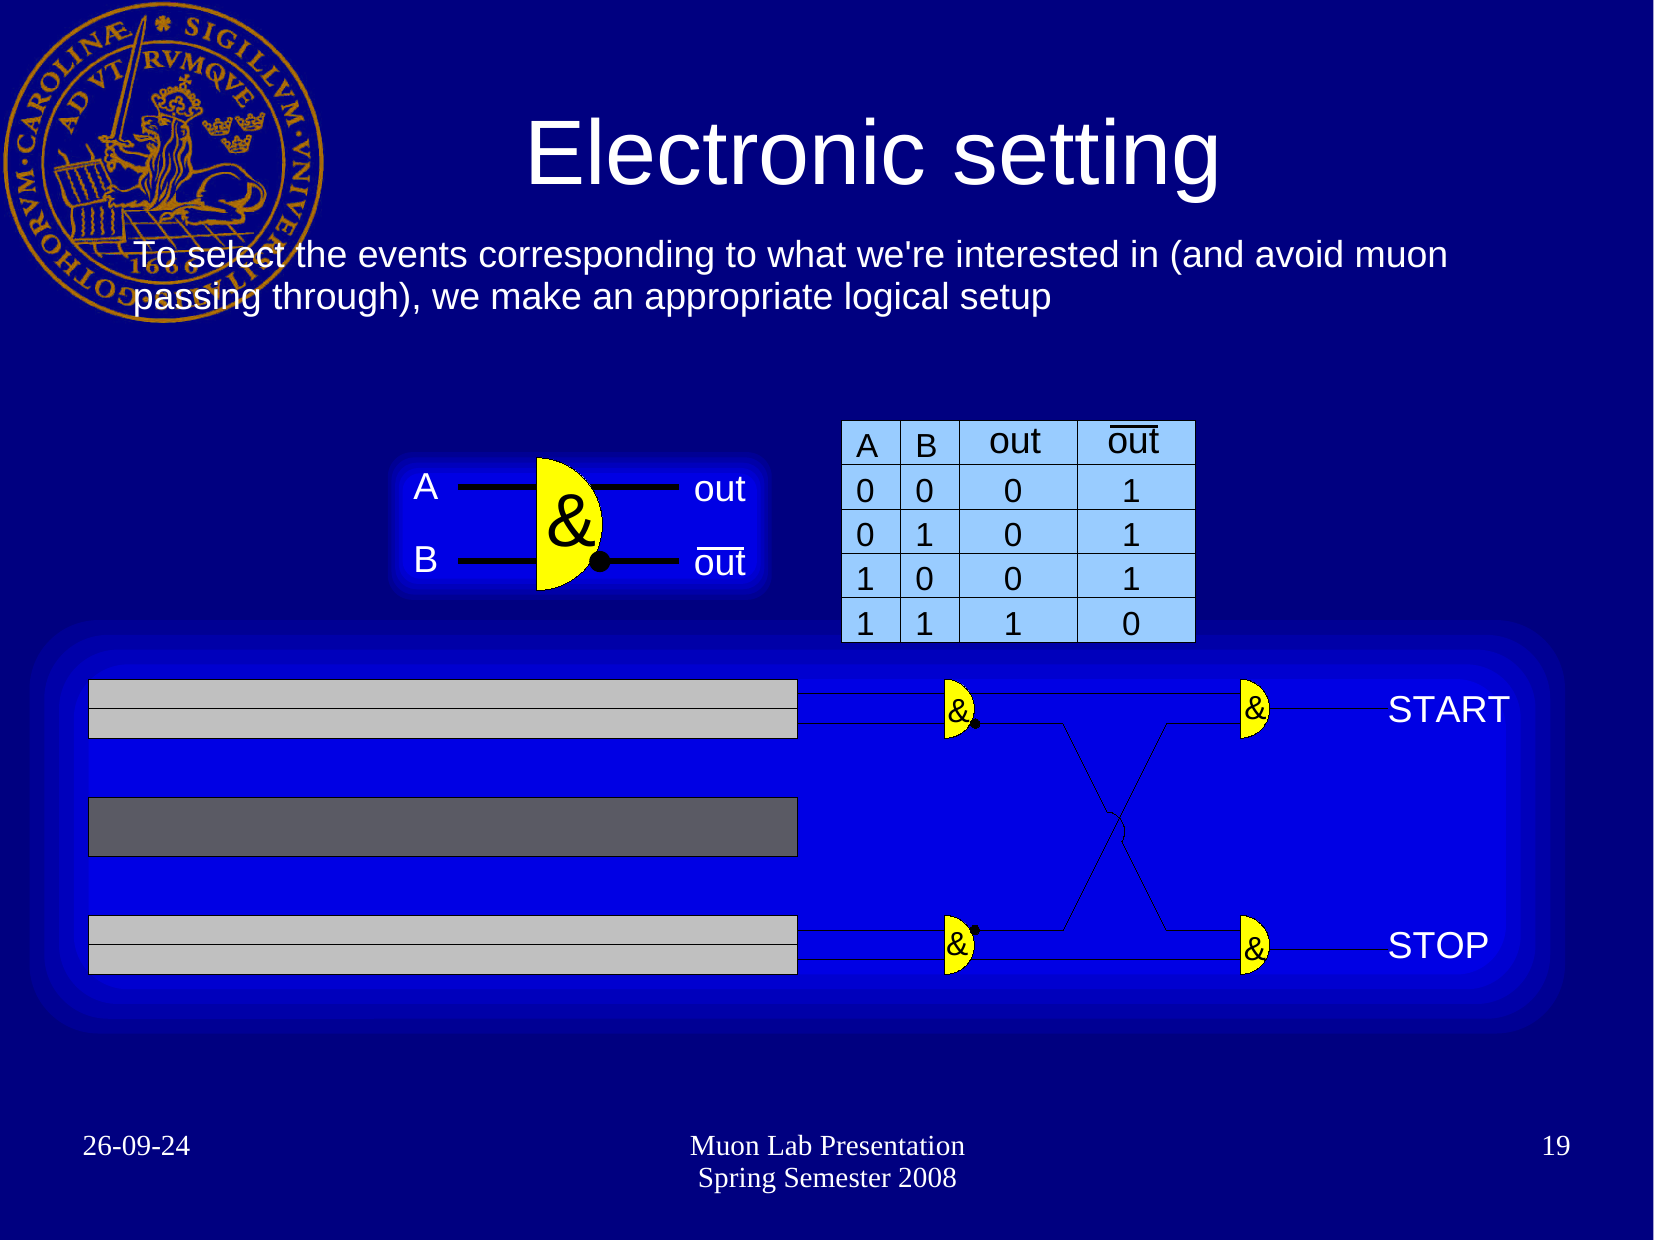

# Electronic setting
To select the events corresponding to what we're interested in (and avoid muon passing through), we make an appropriate logical setup
out
out
A
B
0
0
0
1
0
1
0
1
1
0
0
1
1
1
1
0
A
&
out
B
out
START
&
&
STOP
&
&
19